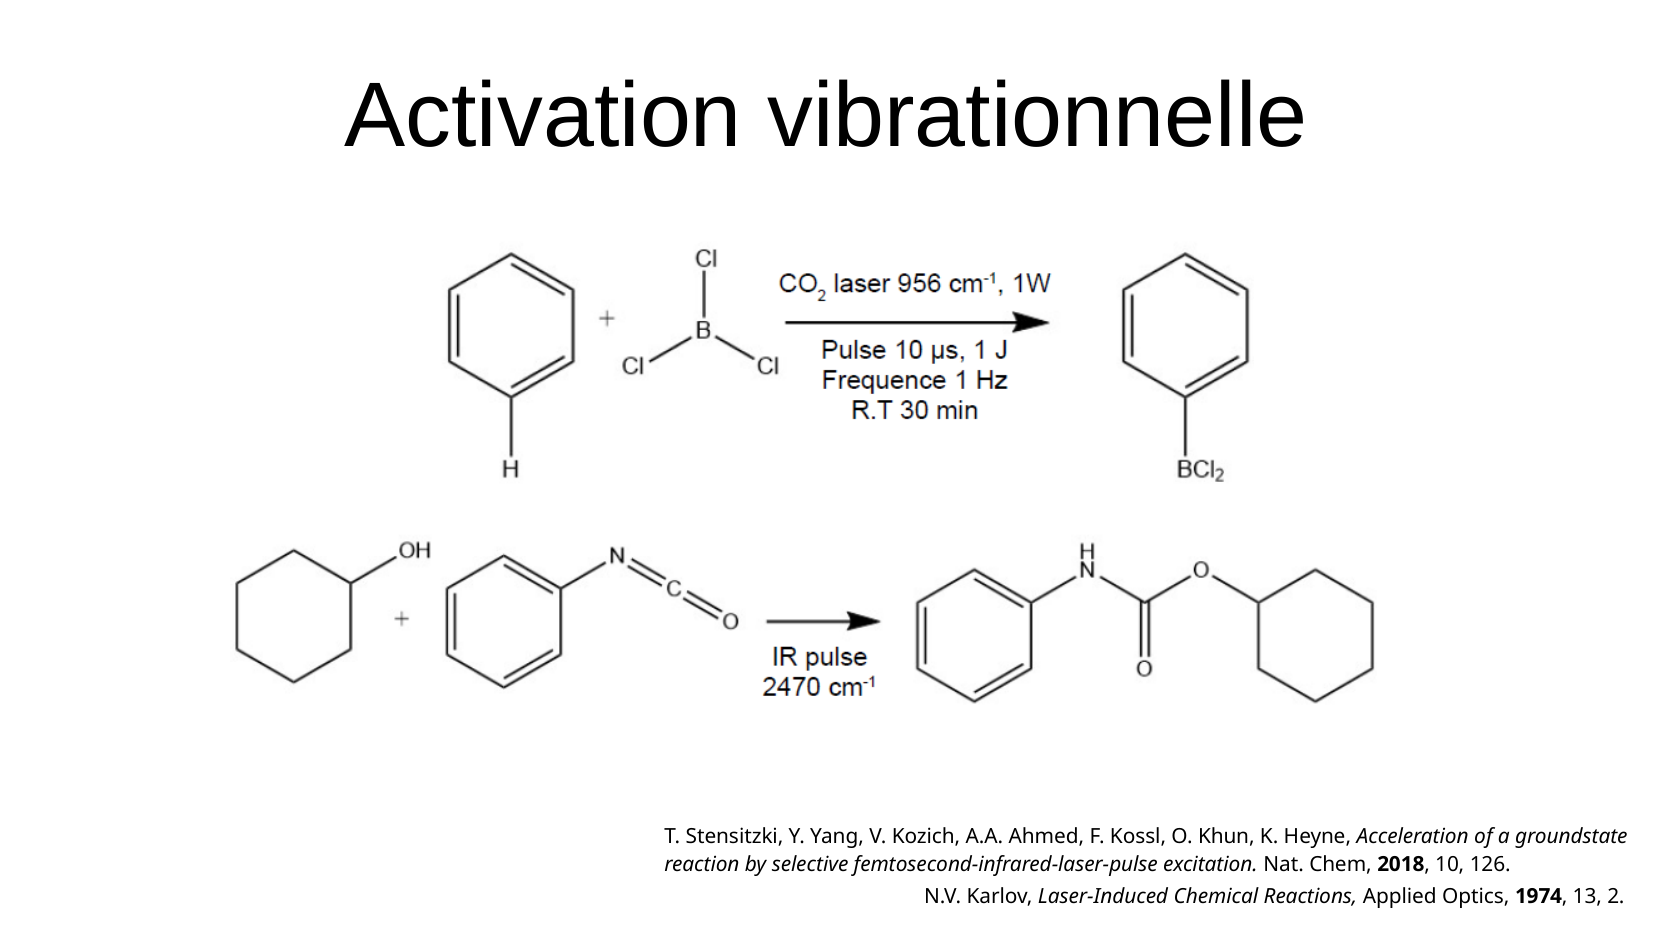

# Activation vibrationnelle
T. Stensitzki, Y. Yang, V. Kozich, A.A. Ahmed, F. Kossl, O. Khun, K. Heyne, Acceleration of a groundstate reaction by selective femtosecond-infrared-laser-pulse excitation. Nat. Chem, 2018, 10, 126.
N.V. Karlov, Laser-Induced Chemical Reactions, Applied Optics, 1974, 13, 2.